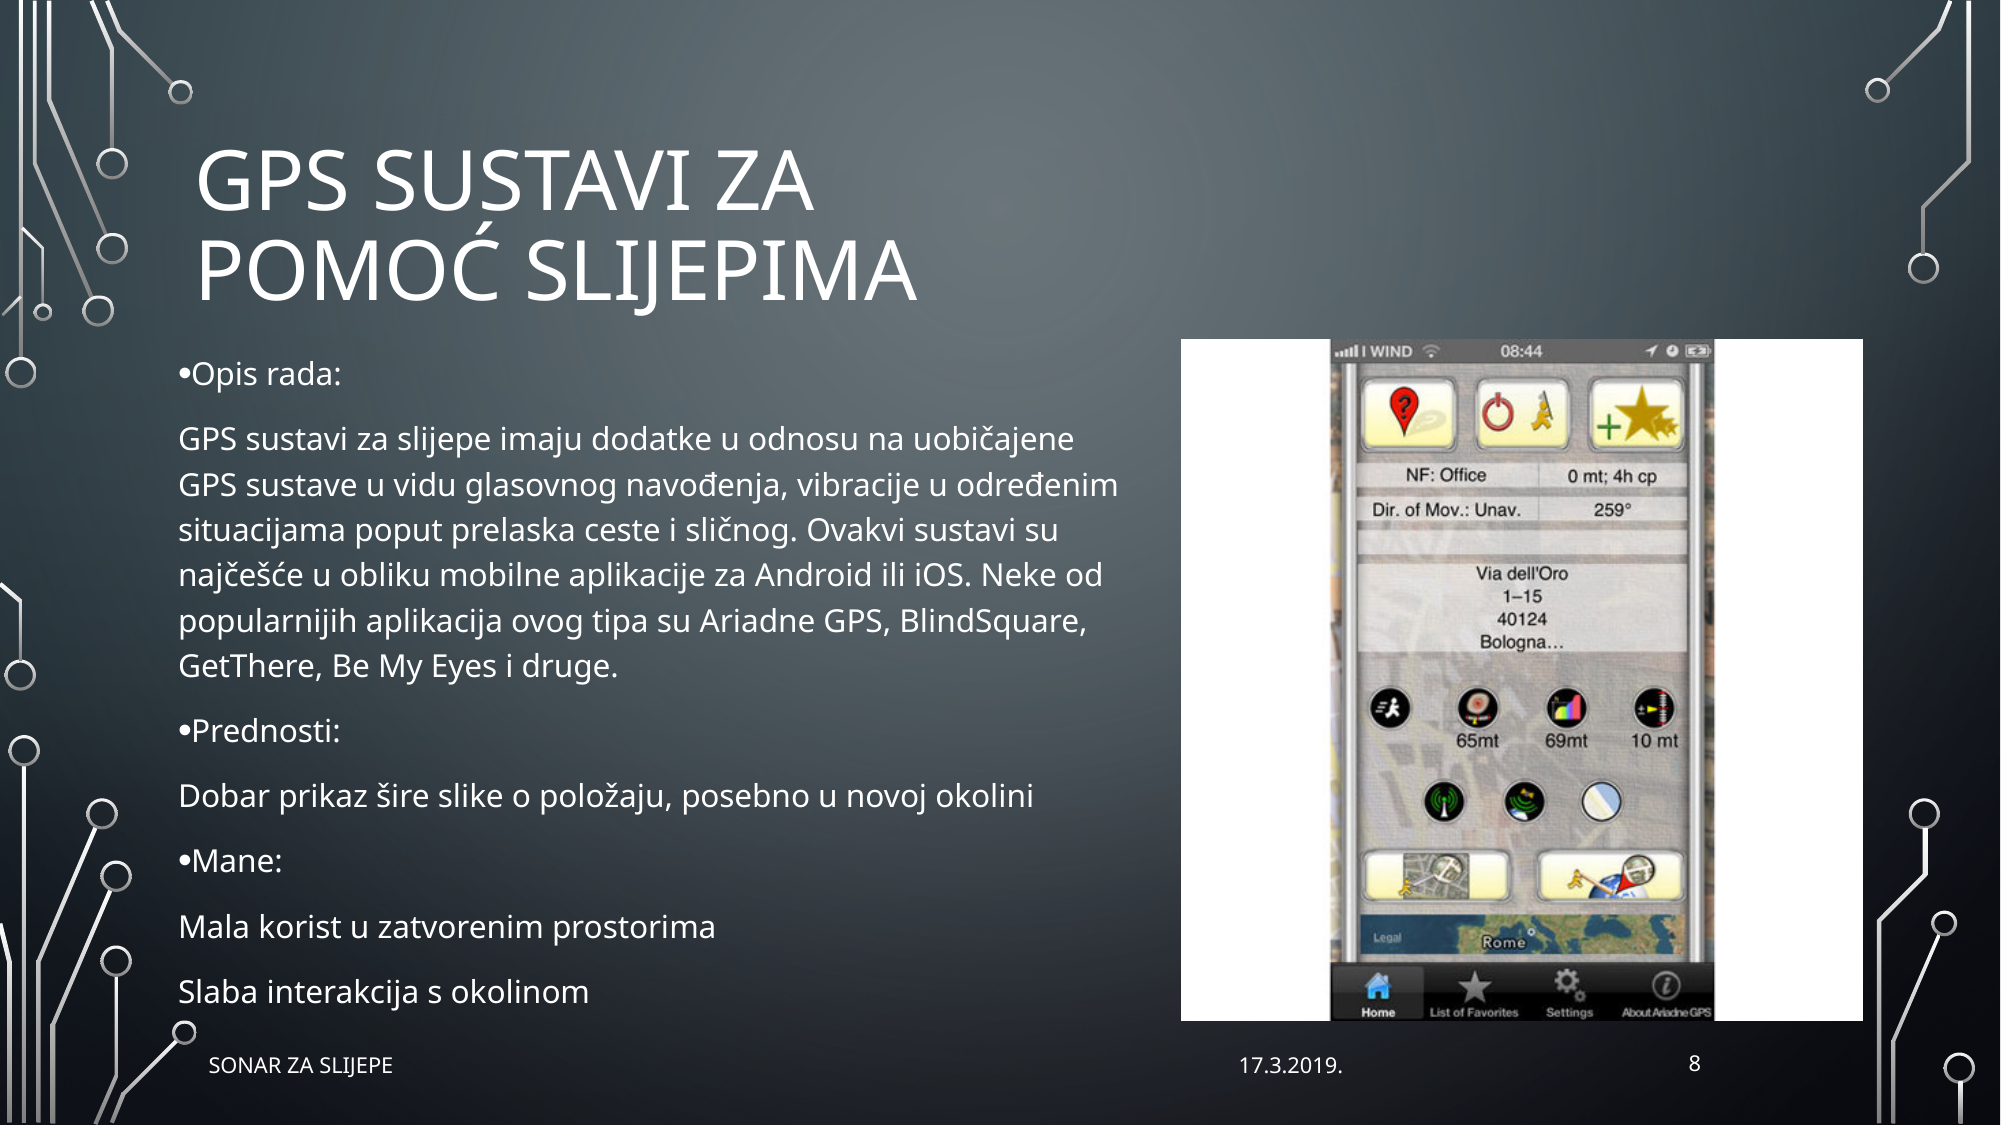

# GPS sustavi za pomoć slijepima
Opis rada:
GPS sustavi za slijepe imaju dodatke u odnosu na uobičajene GPS sustave u vidu glasovnog navođenja, vibracije u određenim situacijama poput prelaska ceste i sličnog. Ovakvi sustavi su najčešće u obliku mobilne aplikacije za Android ili iOS. Neke od popularnijih aplikacija ovog tipa su Ariadne GPS, BlindSquare, GetThere, Be My Eyes i druge.
Prednosti:
Dobar prikaz šire slike o položaju, posebno u novoj okolini
Mane:
Mala korist u zatvorenim prostorima
Slaba interakcija s okolinom
Sonar za slijepe
17.3.2019.